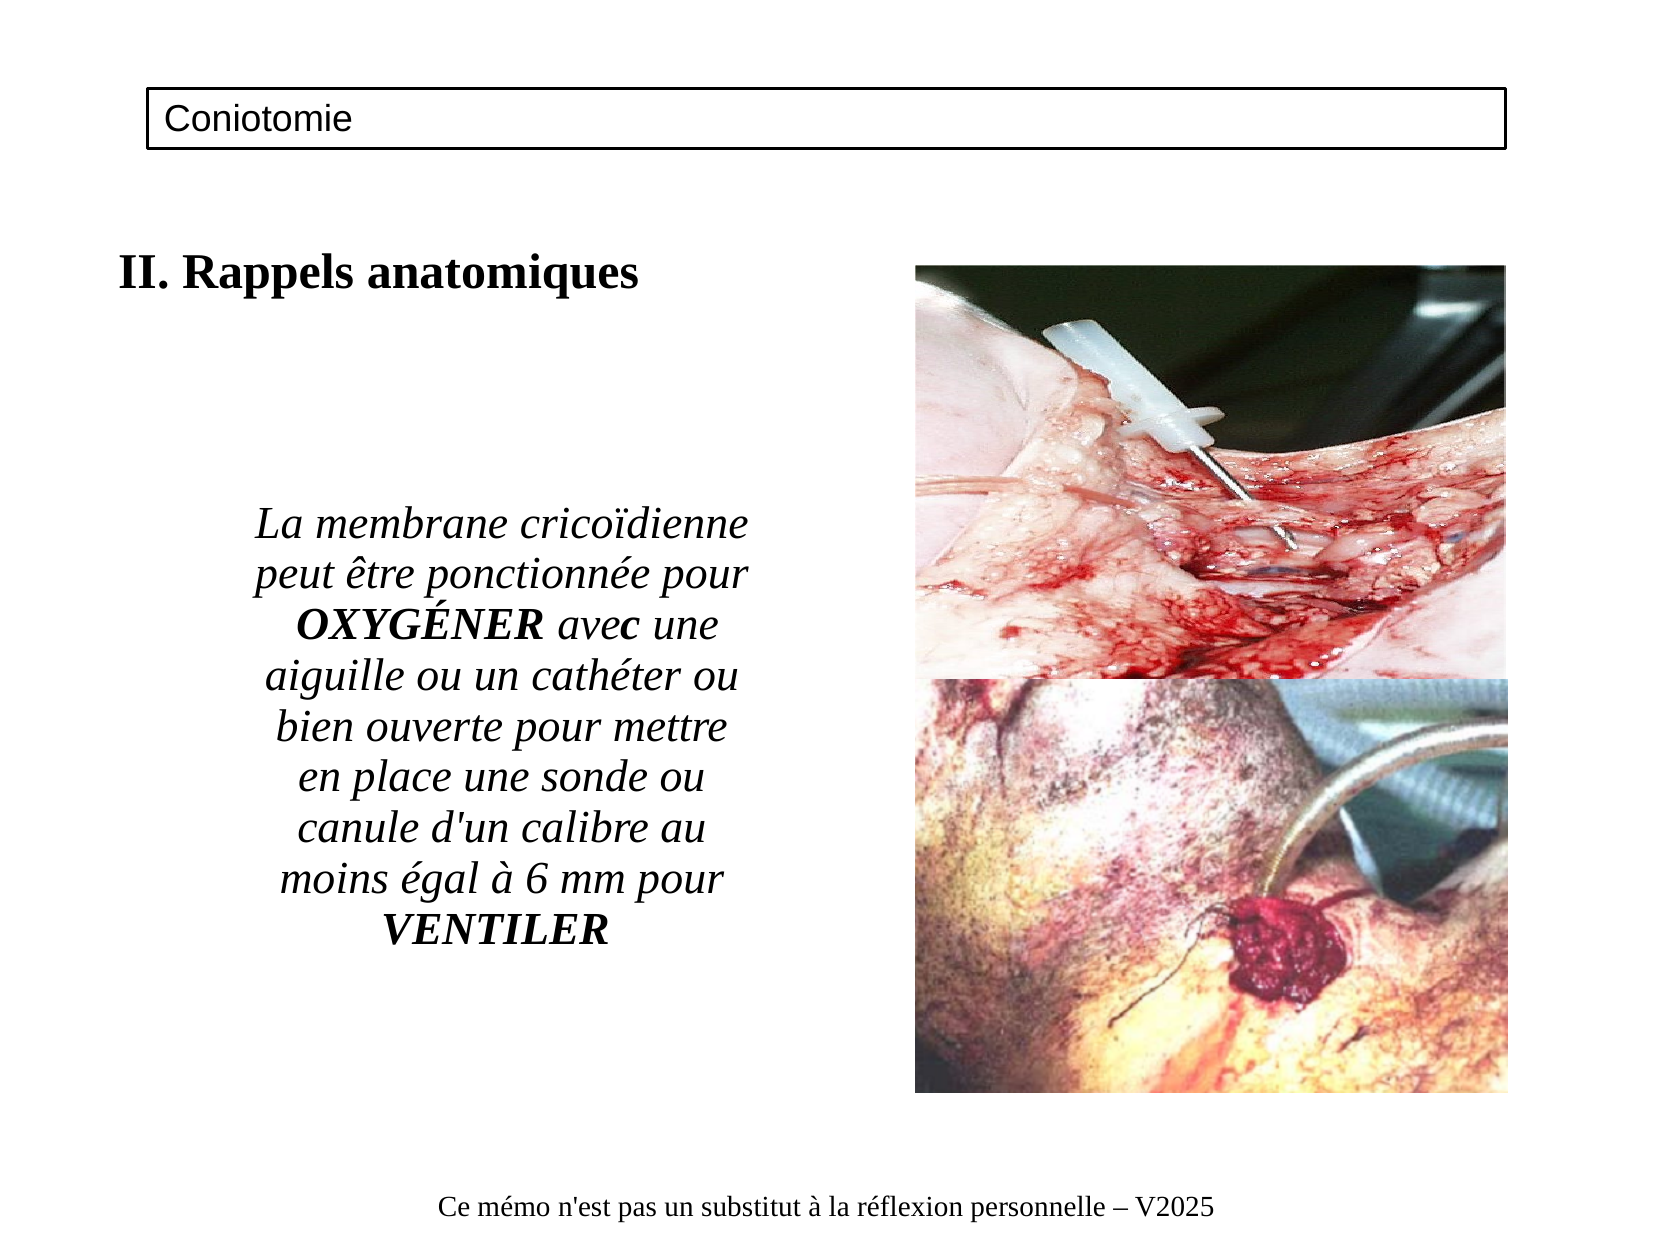

Coniotomie
II. Rappels anatomiques
La membrane cricoïdienne peut être ponctionnée pour OXYGÉNER avec une aiguille ou un cathéter ou bien ouverte pour mettre en place une sonde ou canule d'un calibre au moins égal à 6 mm pour VENTILER
Ce mémo n'est pas un substitut à la réflexion personnelle – V2025